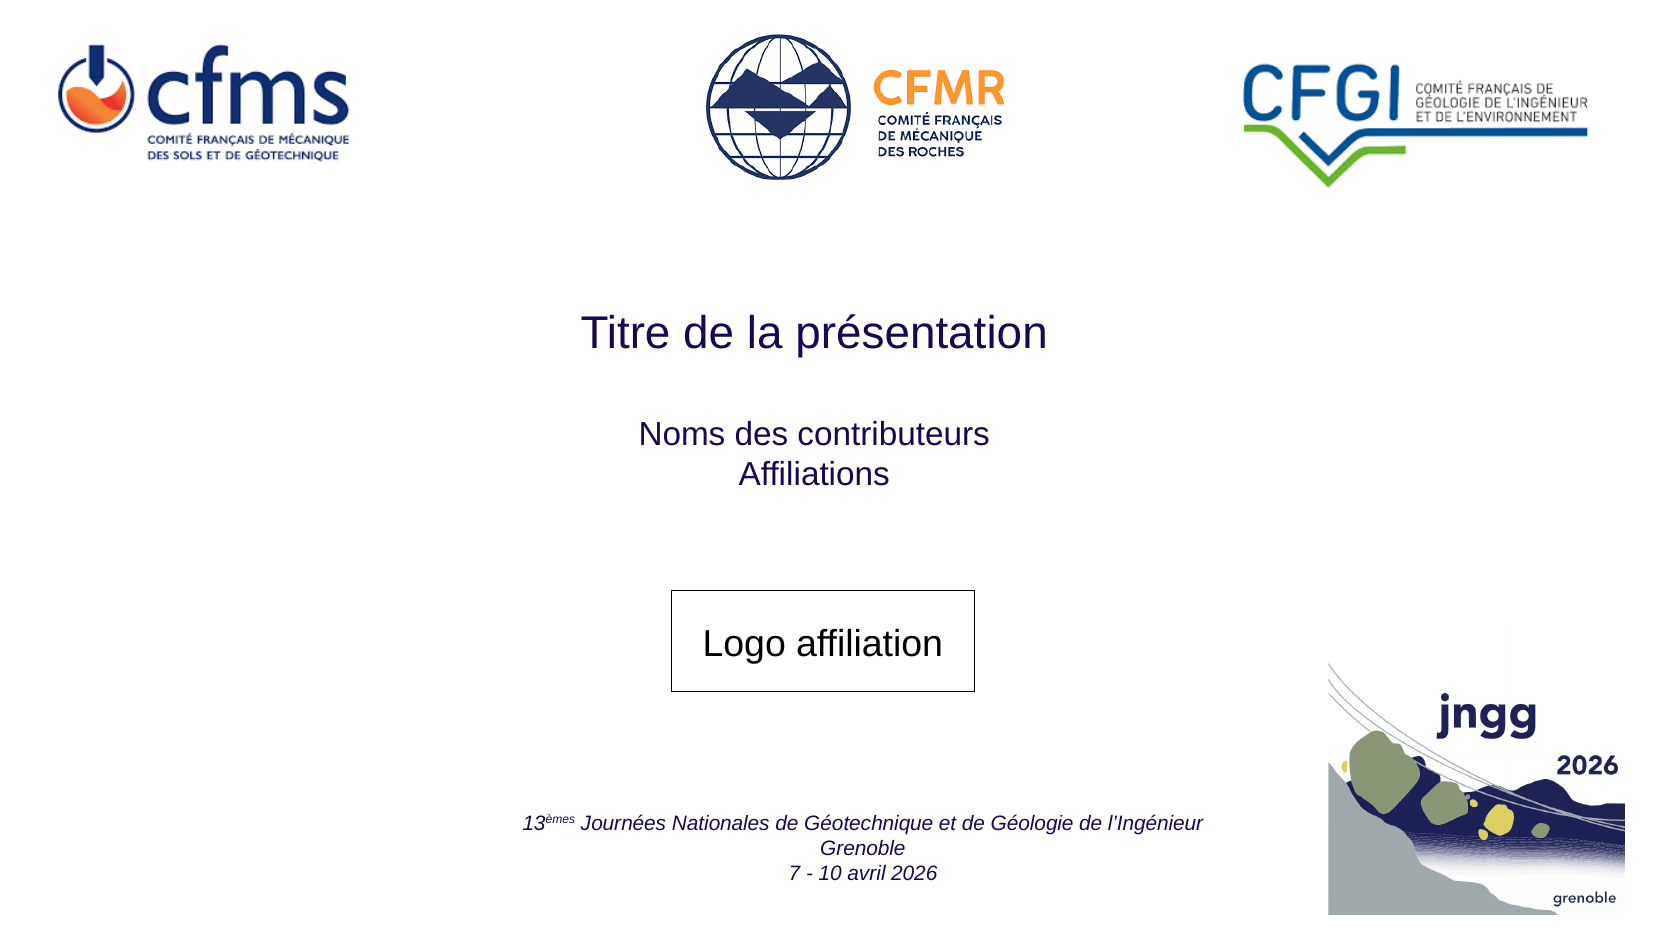

Titre de la présentation
Noms des contributeurs
Affiliations
Logo affiliation
13èmes Journées Nationales de Géotechnique et de Géologie de l’Ingénieur
Grenoble
7 - 10 avril 2026